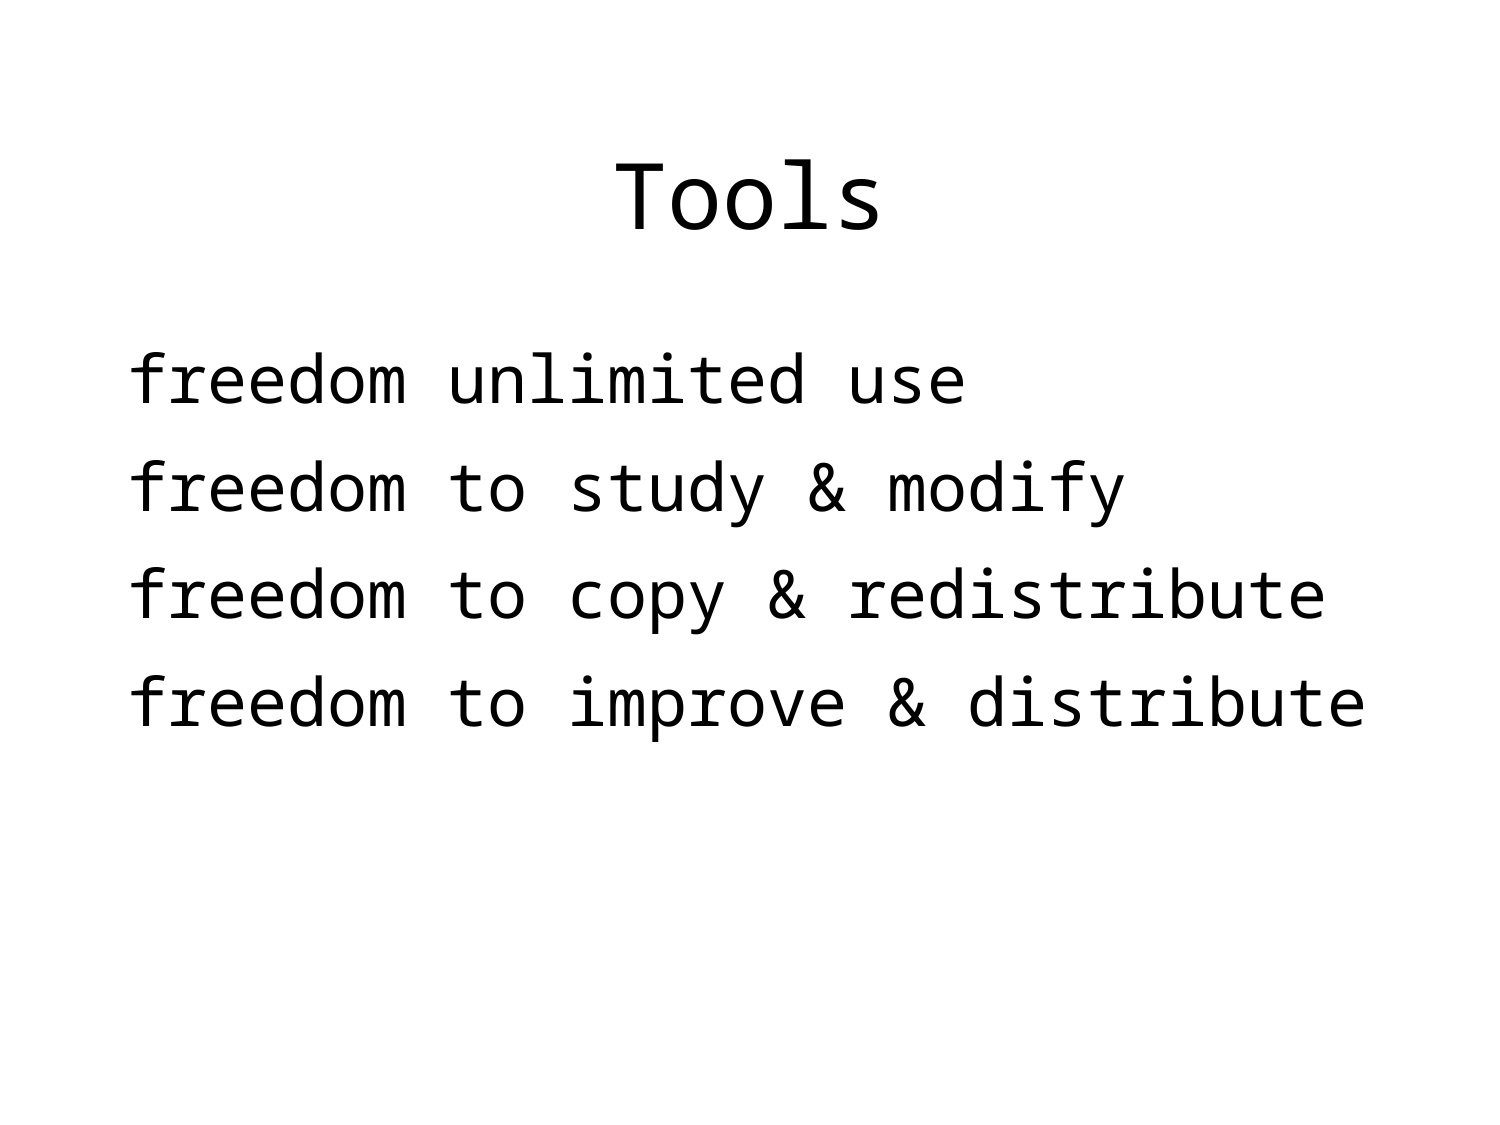

# Tools
freedom unlimited use
freedom to study & modify
freedom to copy & redistribute
freedom to improve & distribute